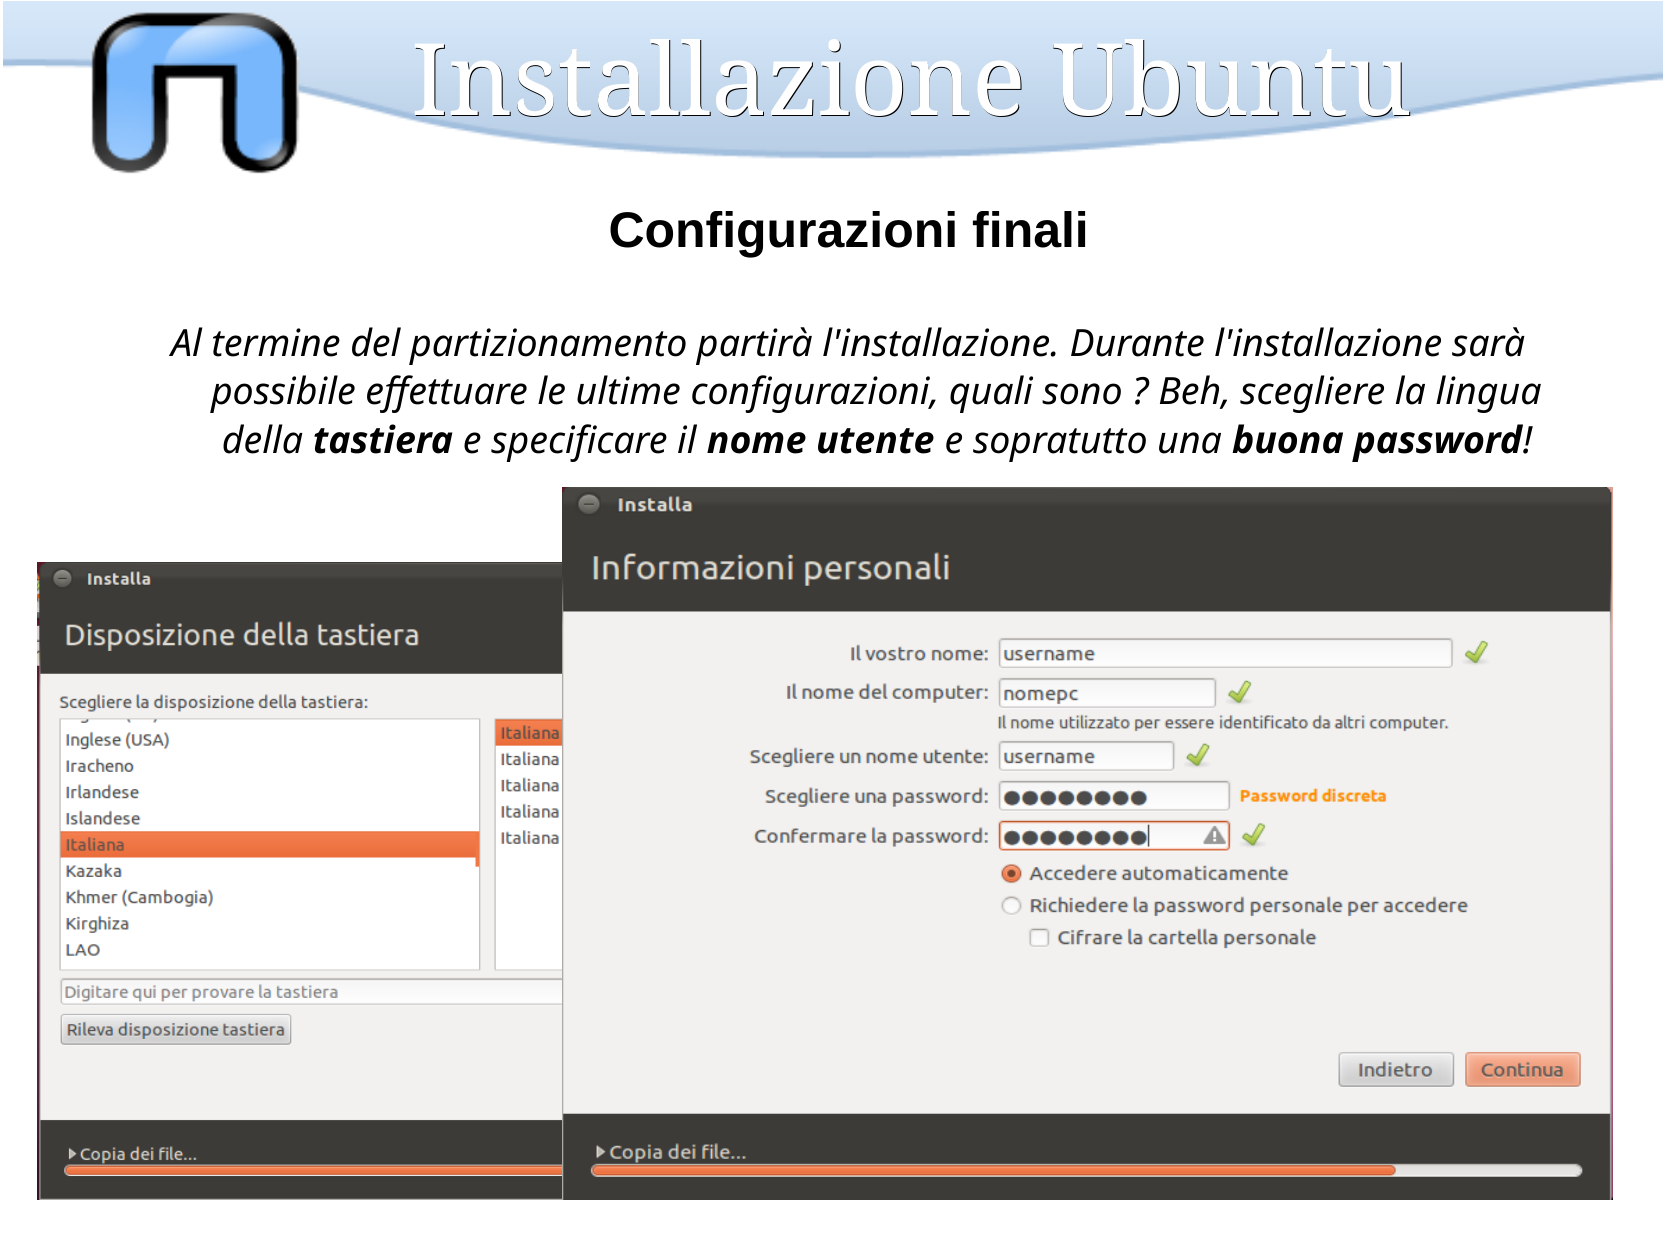

Installazione Ubuntu
# Configurazioni finali
Al termine del partizionamento partirà l'installazione. Durante l'installazione sarà possibile effettuare le ultime configurazioni, quali sono ? Beh, scegliere la lingua della tastiera e specificare il nome utente e sopratutto una buona password!